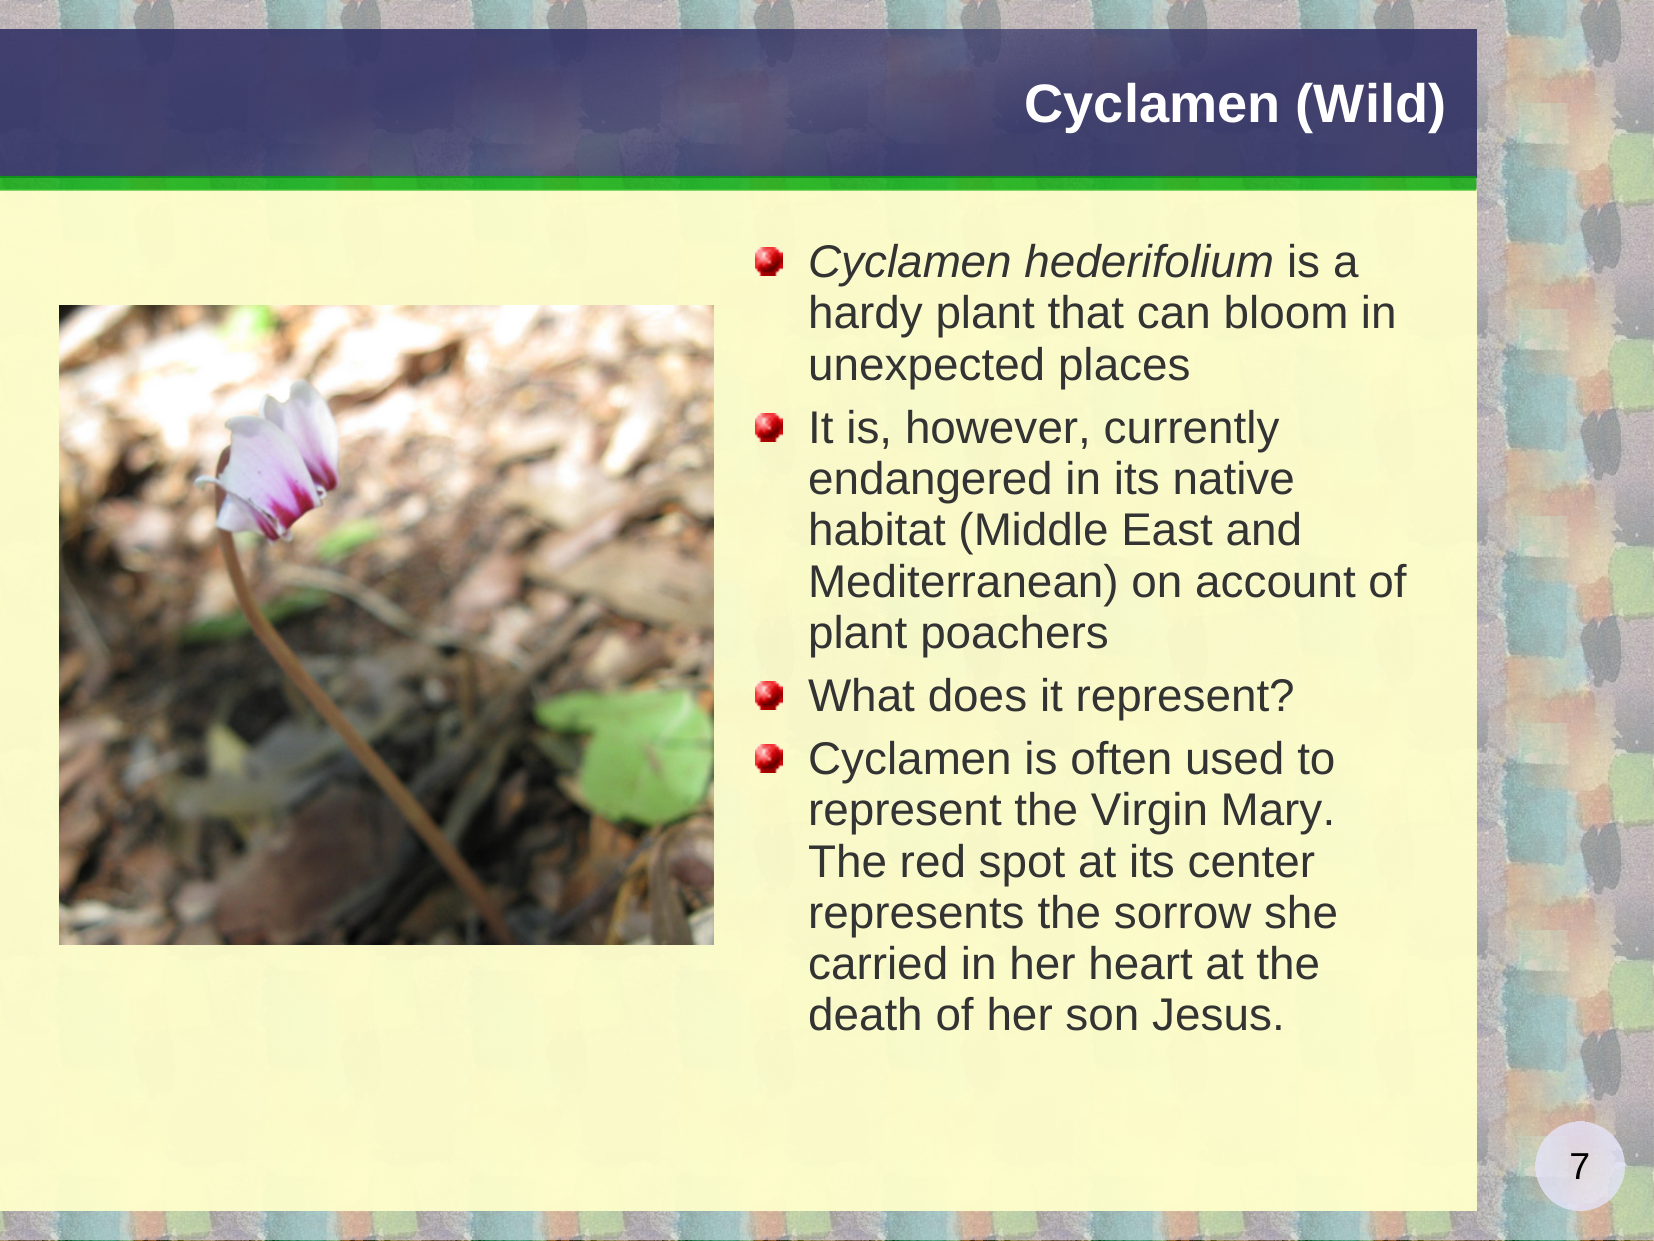

# Cyclamen (Wild)
Cyclamen hederifolium is a hardy plant that can bloom in unexpected places
It is, however, currently endangered in its native habitat (Middle East and Mediterranean) on account of plant poachers
What does it represent?
Cyclamen is often used to represent the Virgin Mary. The red spot at its center represents the sorrow she carried in her heart at the death of her son Jesus.